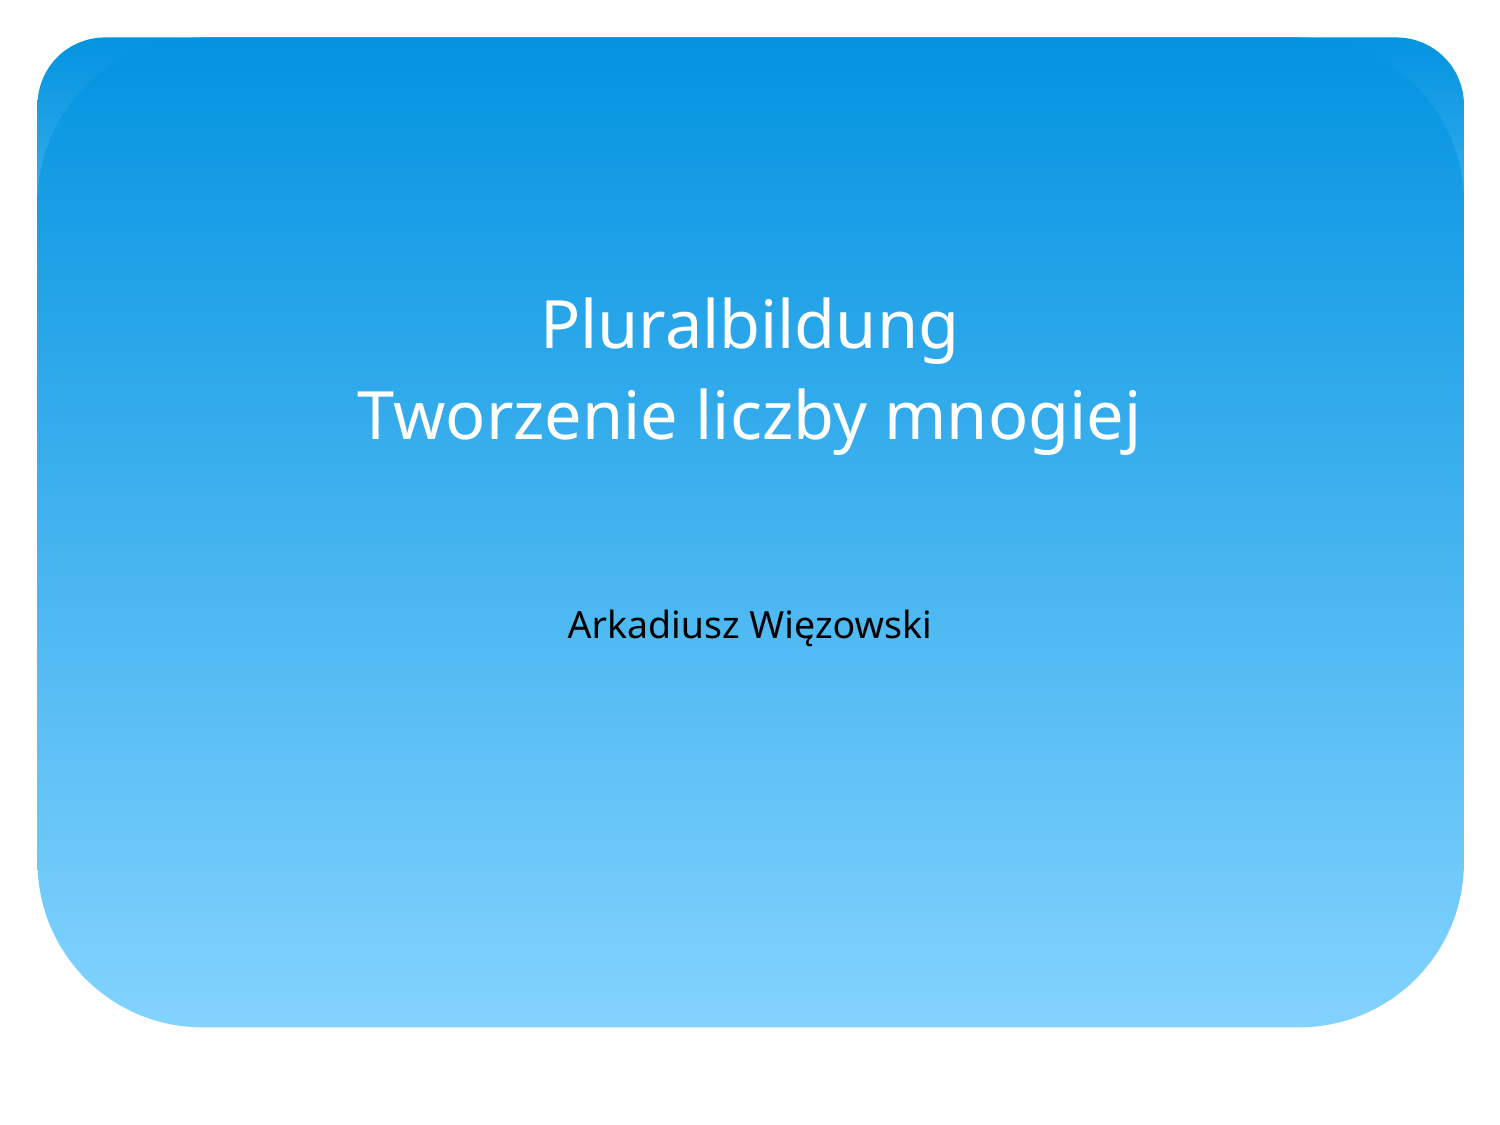

# Pluralbildung Tworzenie liczby mnogiej
Arkadiusz Więzowski